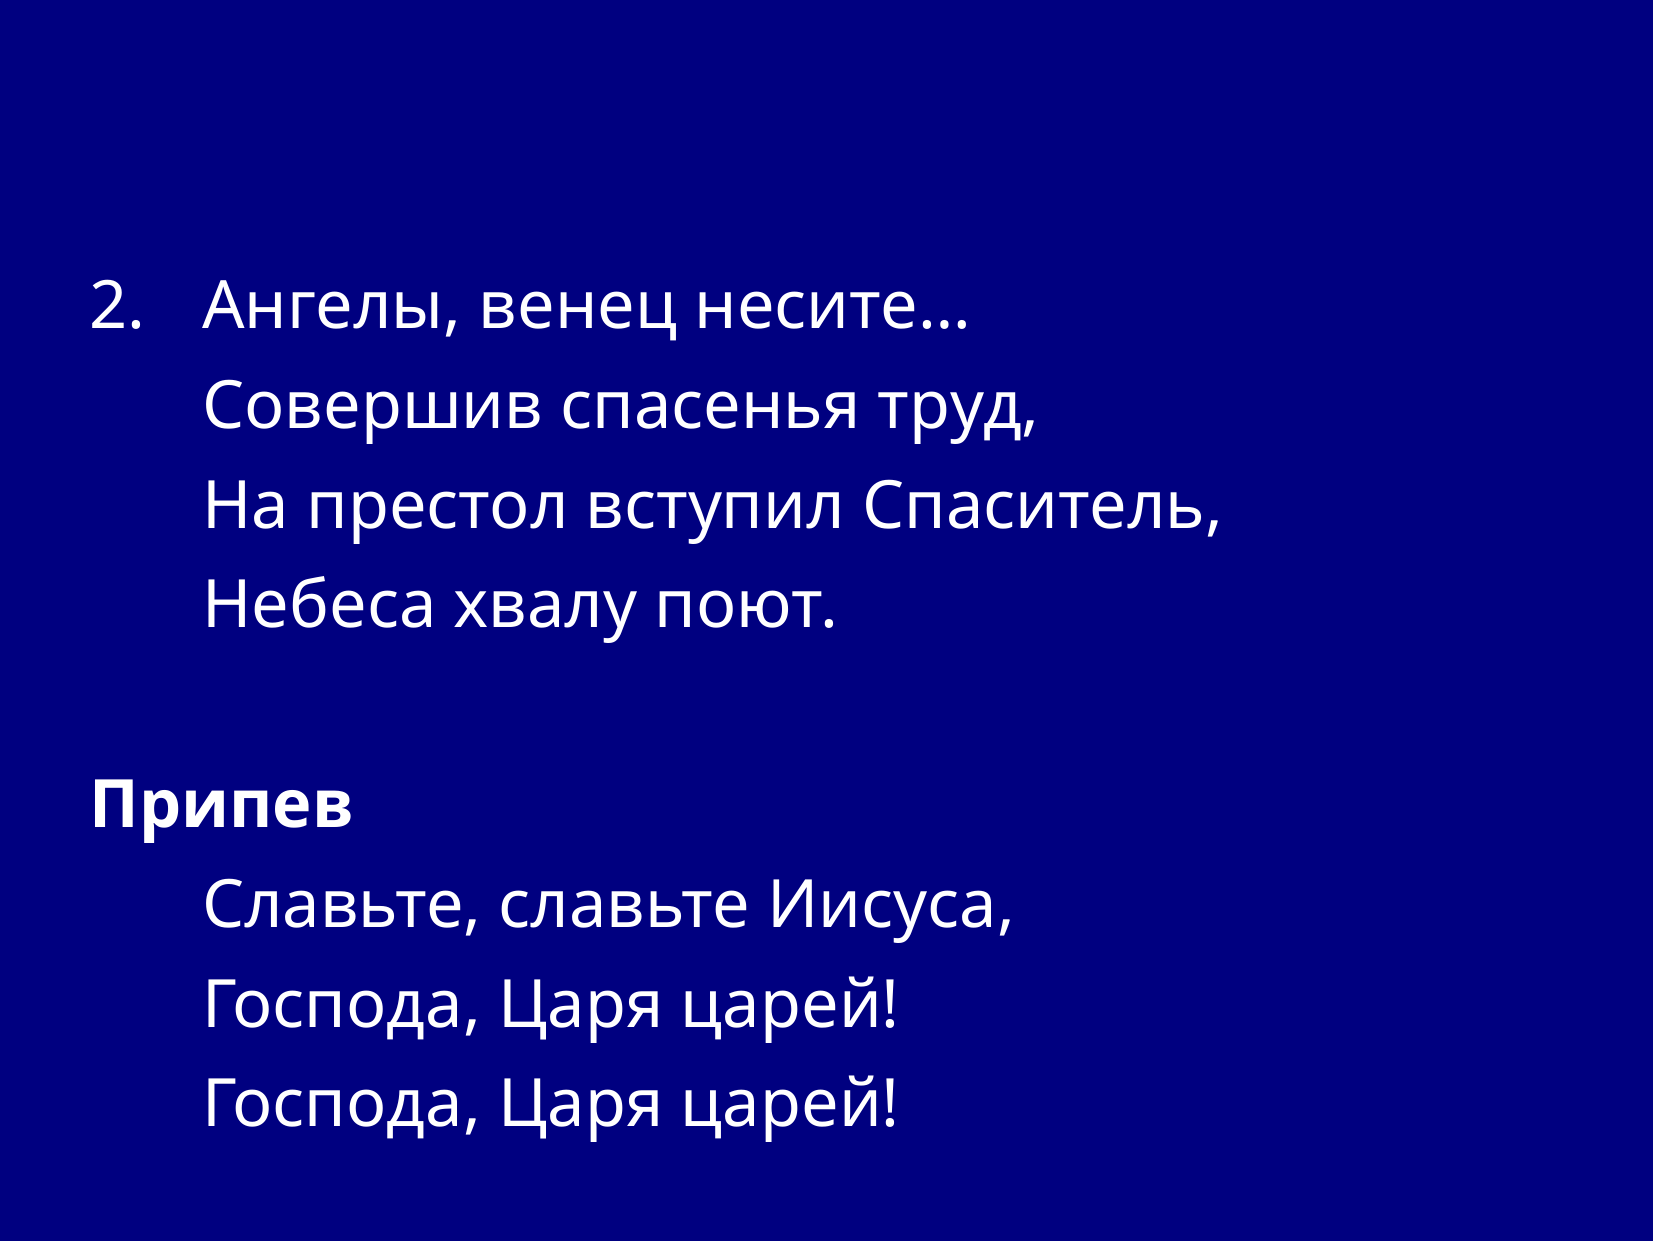

2.	Ангелы, венец несите…
	Совершив спасенья труд,
	На престол вступил Спаситель,
	Небеса хвалу поют.
Припев
	Славьте, славьте Иисуса,
	Господа, Царя царей!
	Господа, Царя царей!